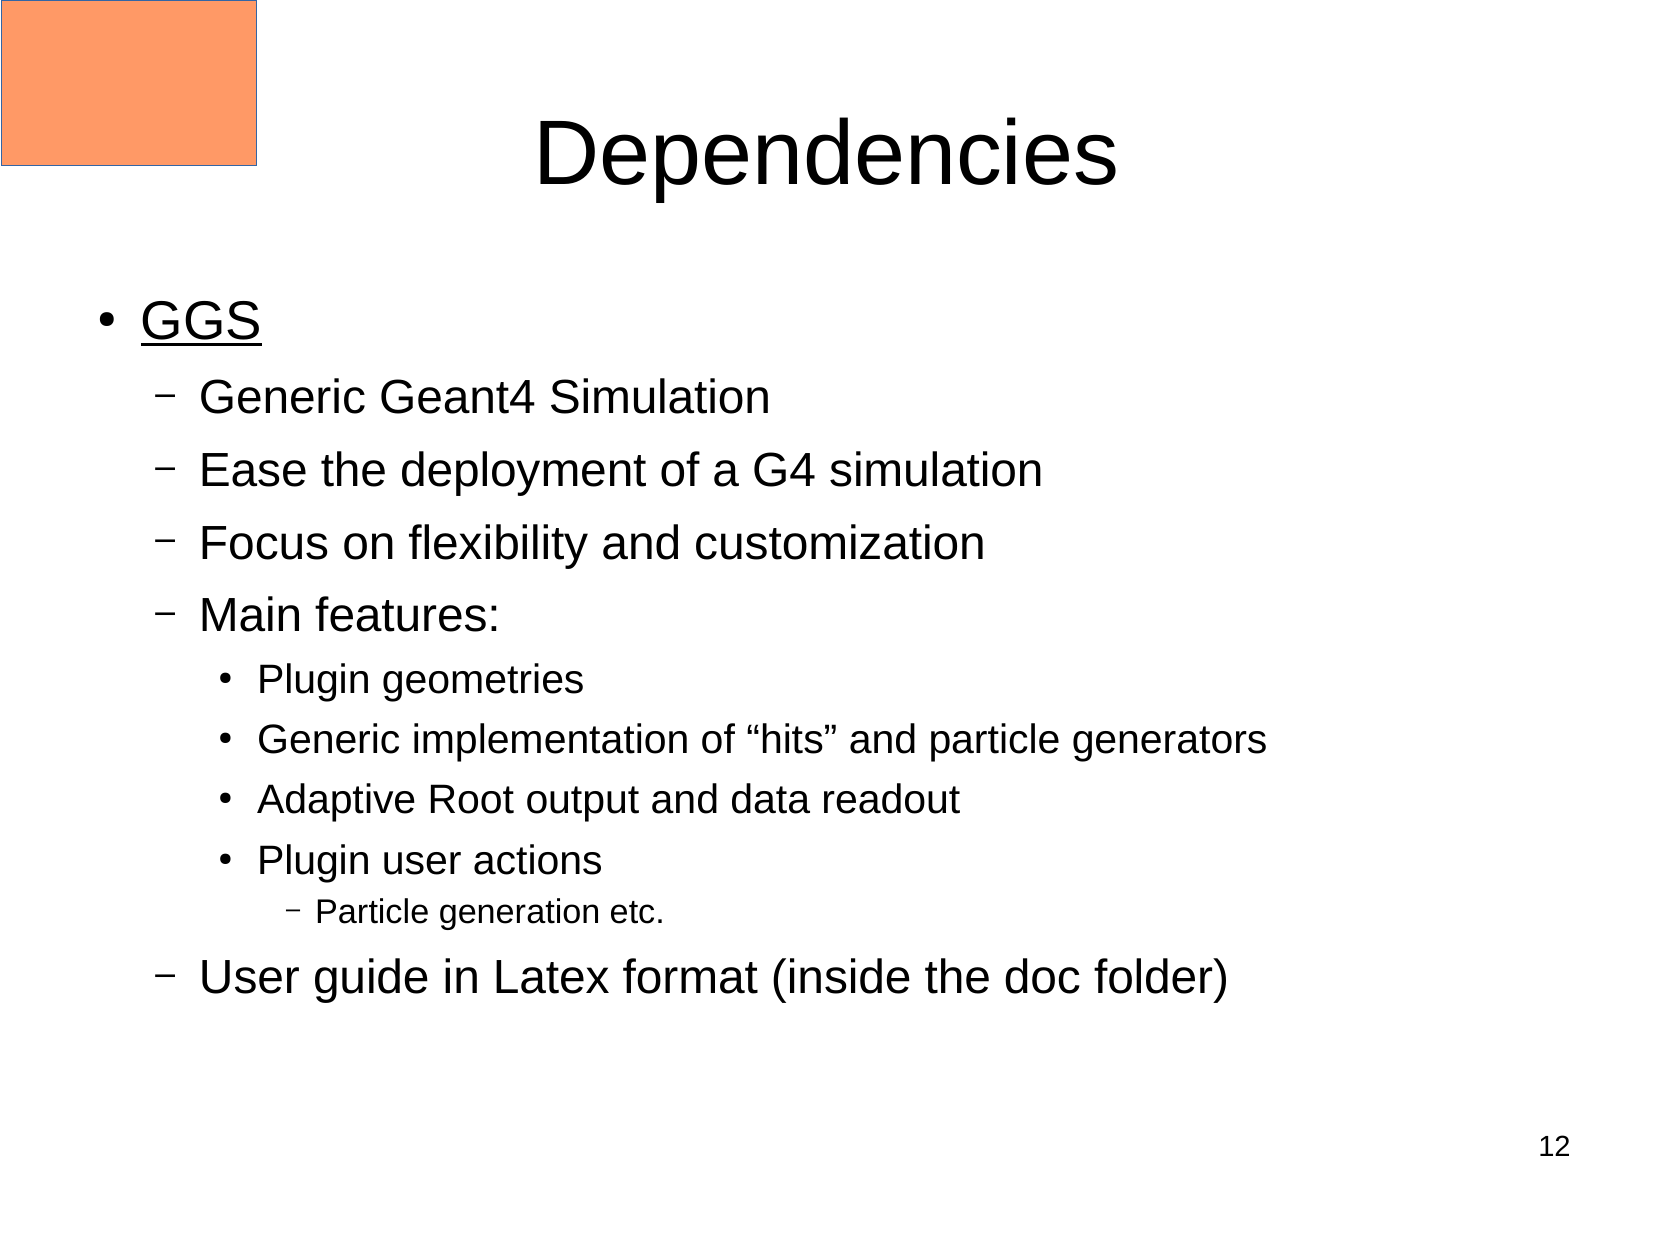

# Dependencies
GGS
Generic Geant4 Simulation
Ease the deployment of a G4 simulation
Focus on flexibility and customization
Main features:
Plugin geometries
Generic implementation of “hits” and particle generators
Adaptive Root output and data readout
Plugin user actions
Particle generation etc.
User guide in Latex format (inside the doc folder)
12